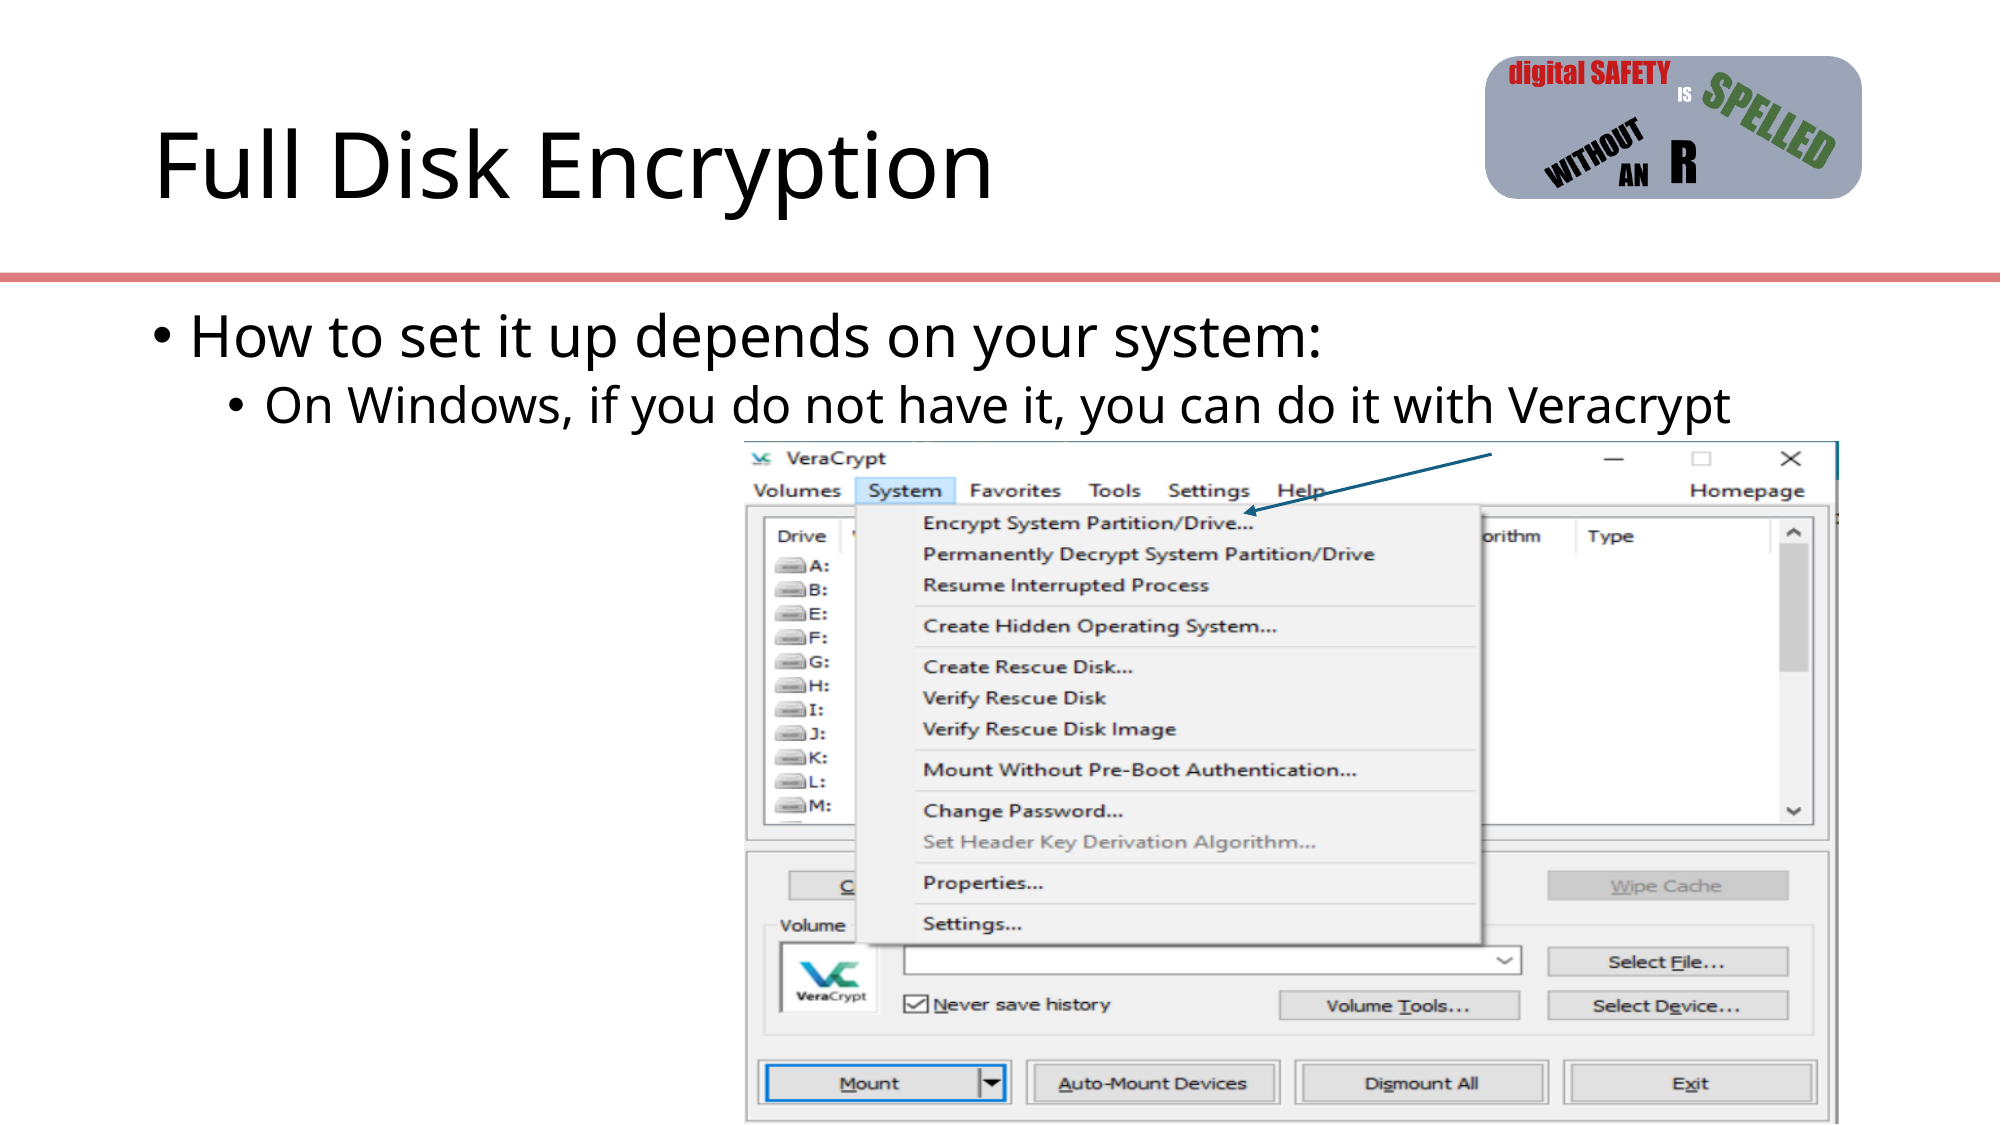

# Full Disk Encryption
How to set it up depends on your system:
On Windows, if you do not have it, you can do it with Veracrypt